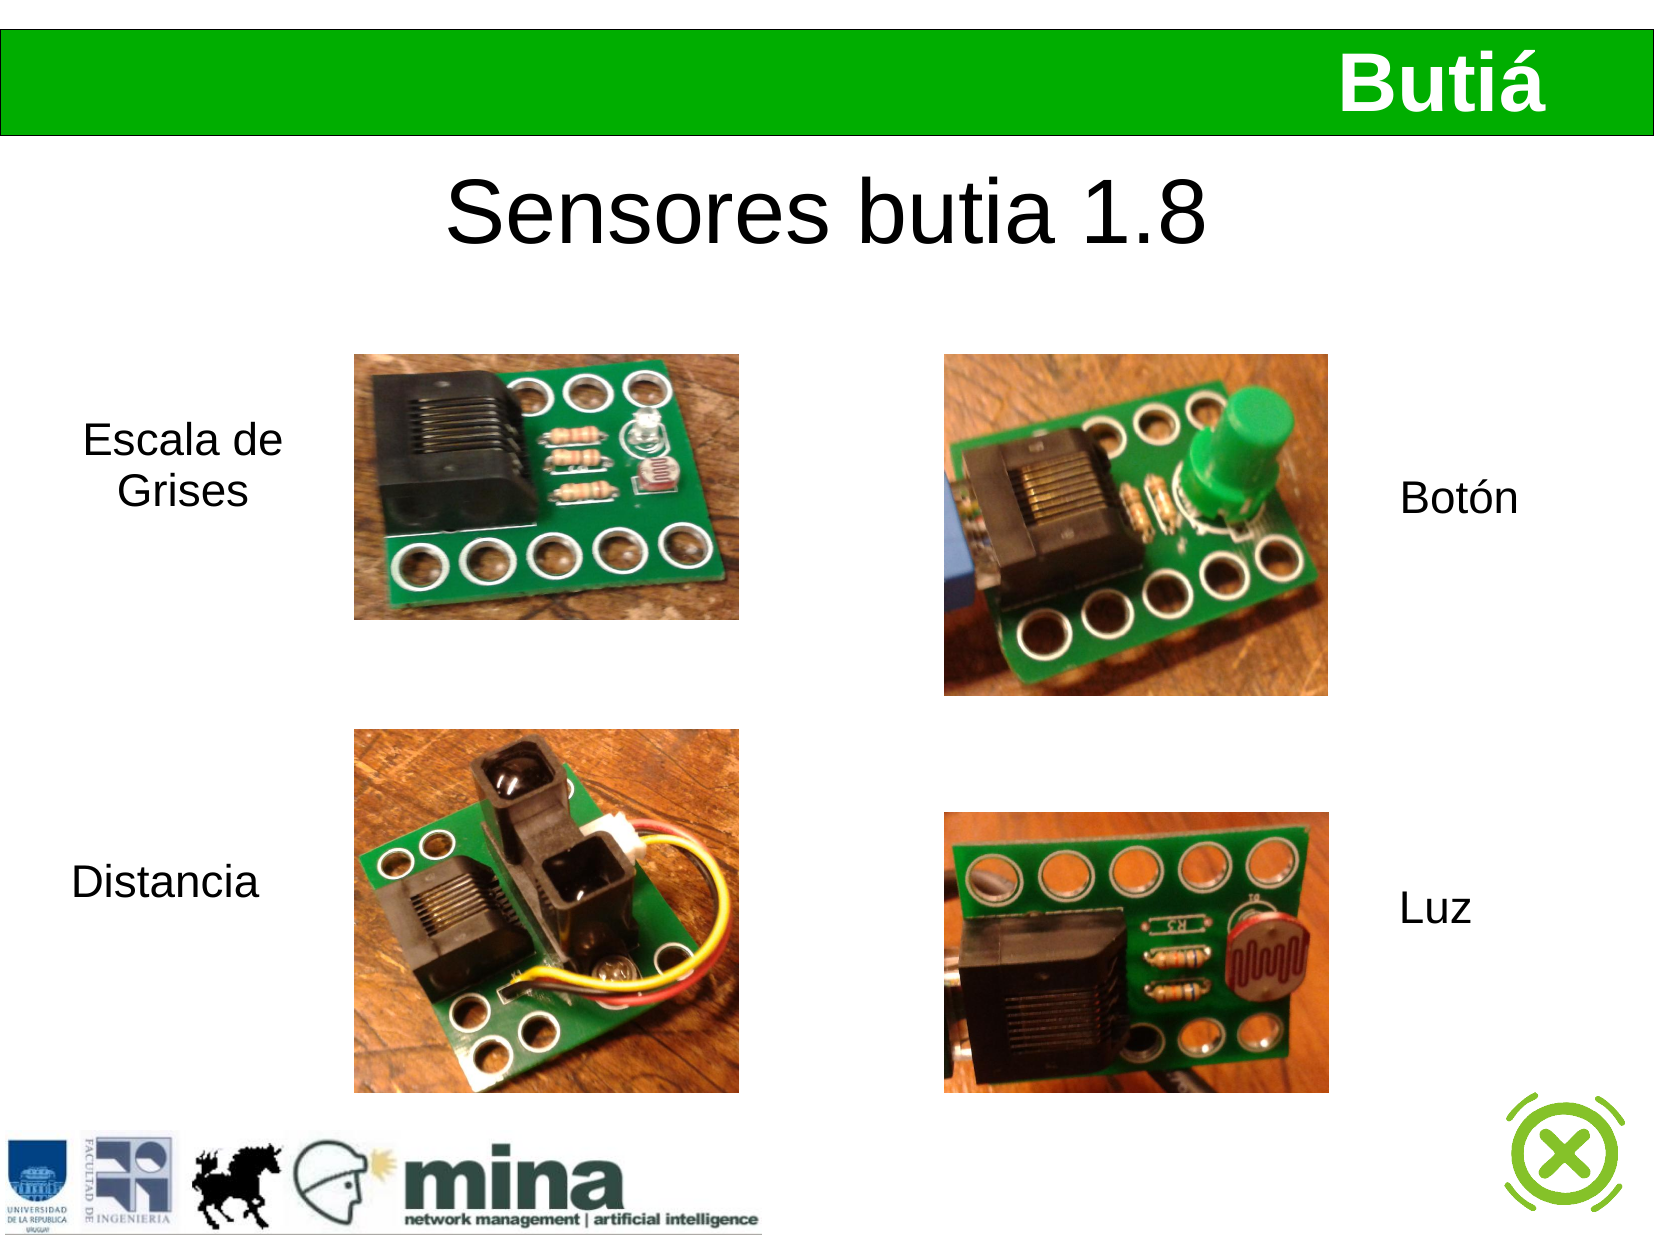

# Sensores butia 1.8
Escala de Grises
Botón
Distancia
Luz